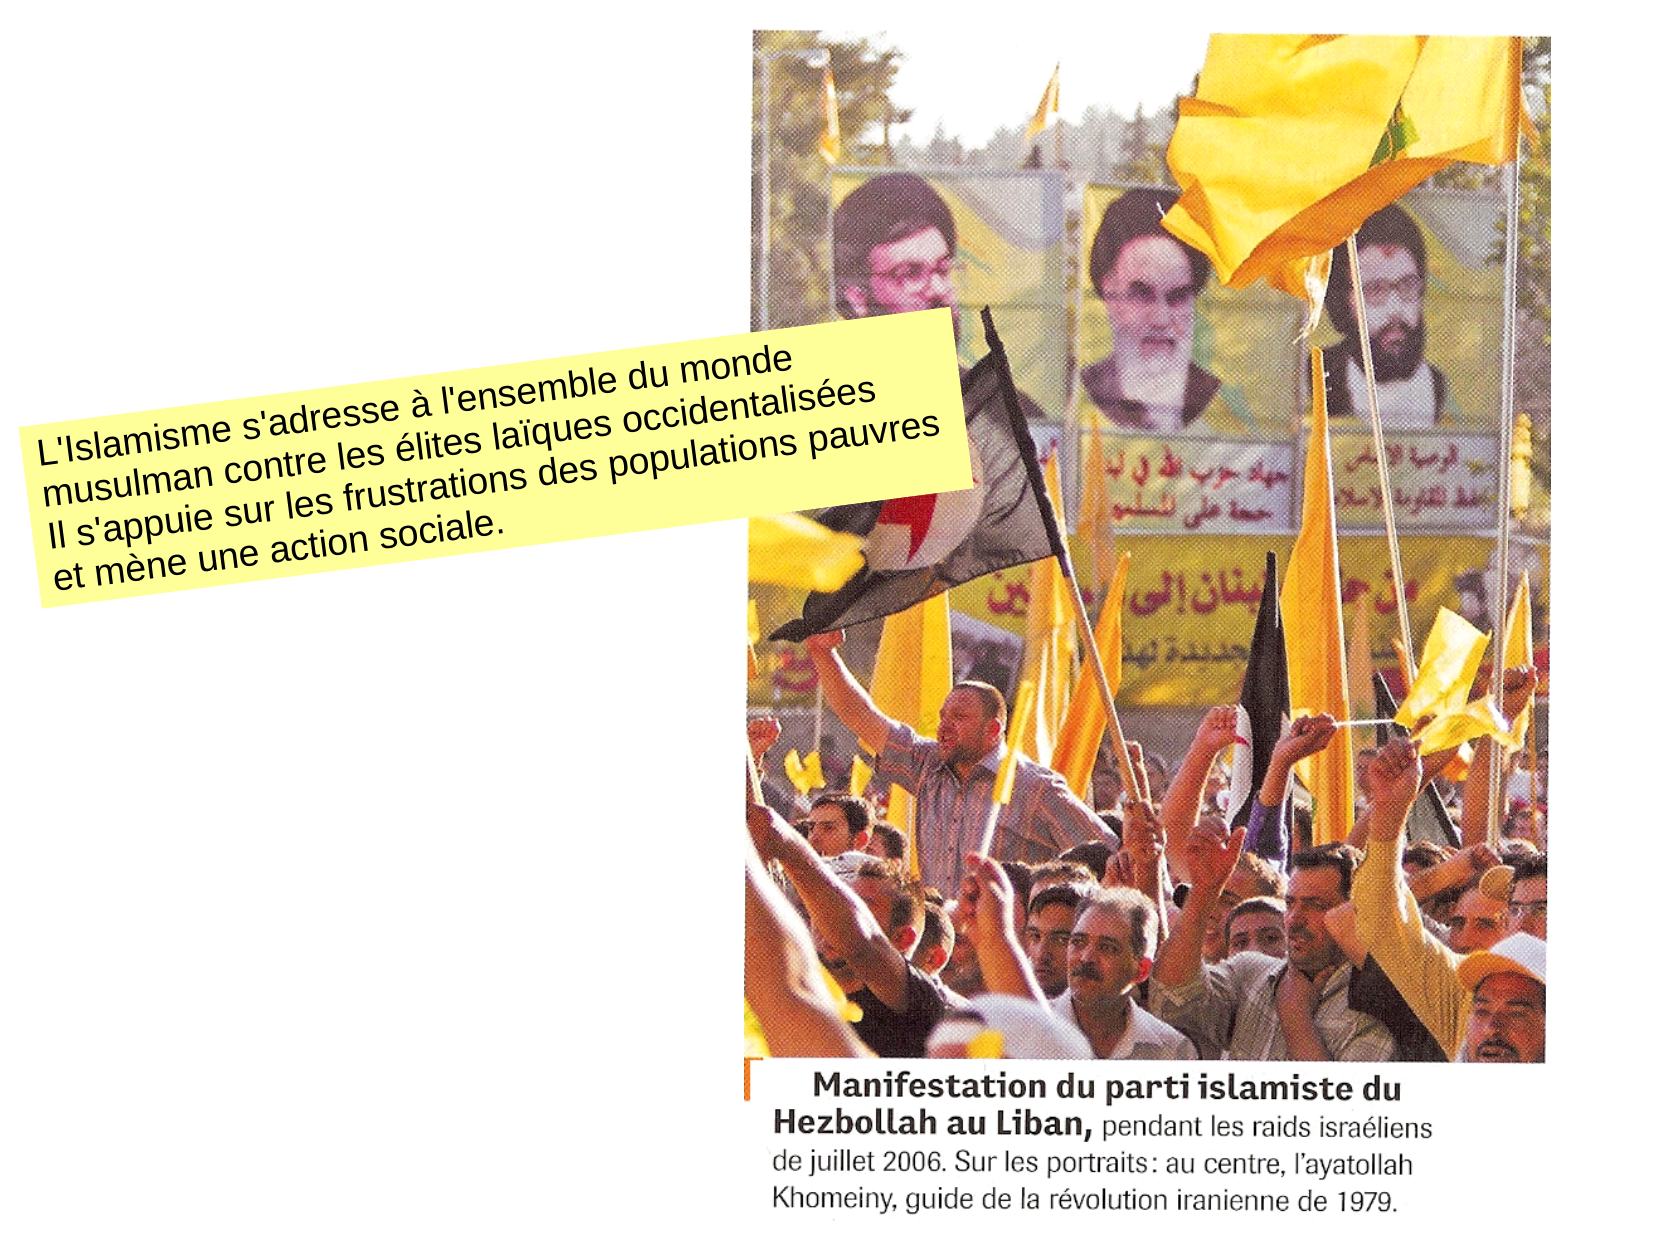

L'Islamisme s'adresse à l'ensemble du monde
musulman contre les élites laïques occidentalisées
Il s'appuie sur les frustrations des populations pauvres
et mène une action sociale.